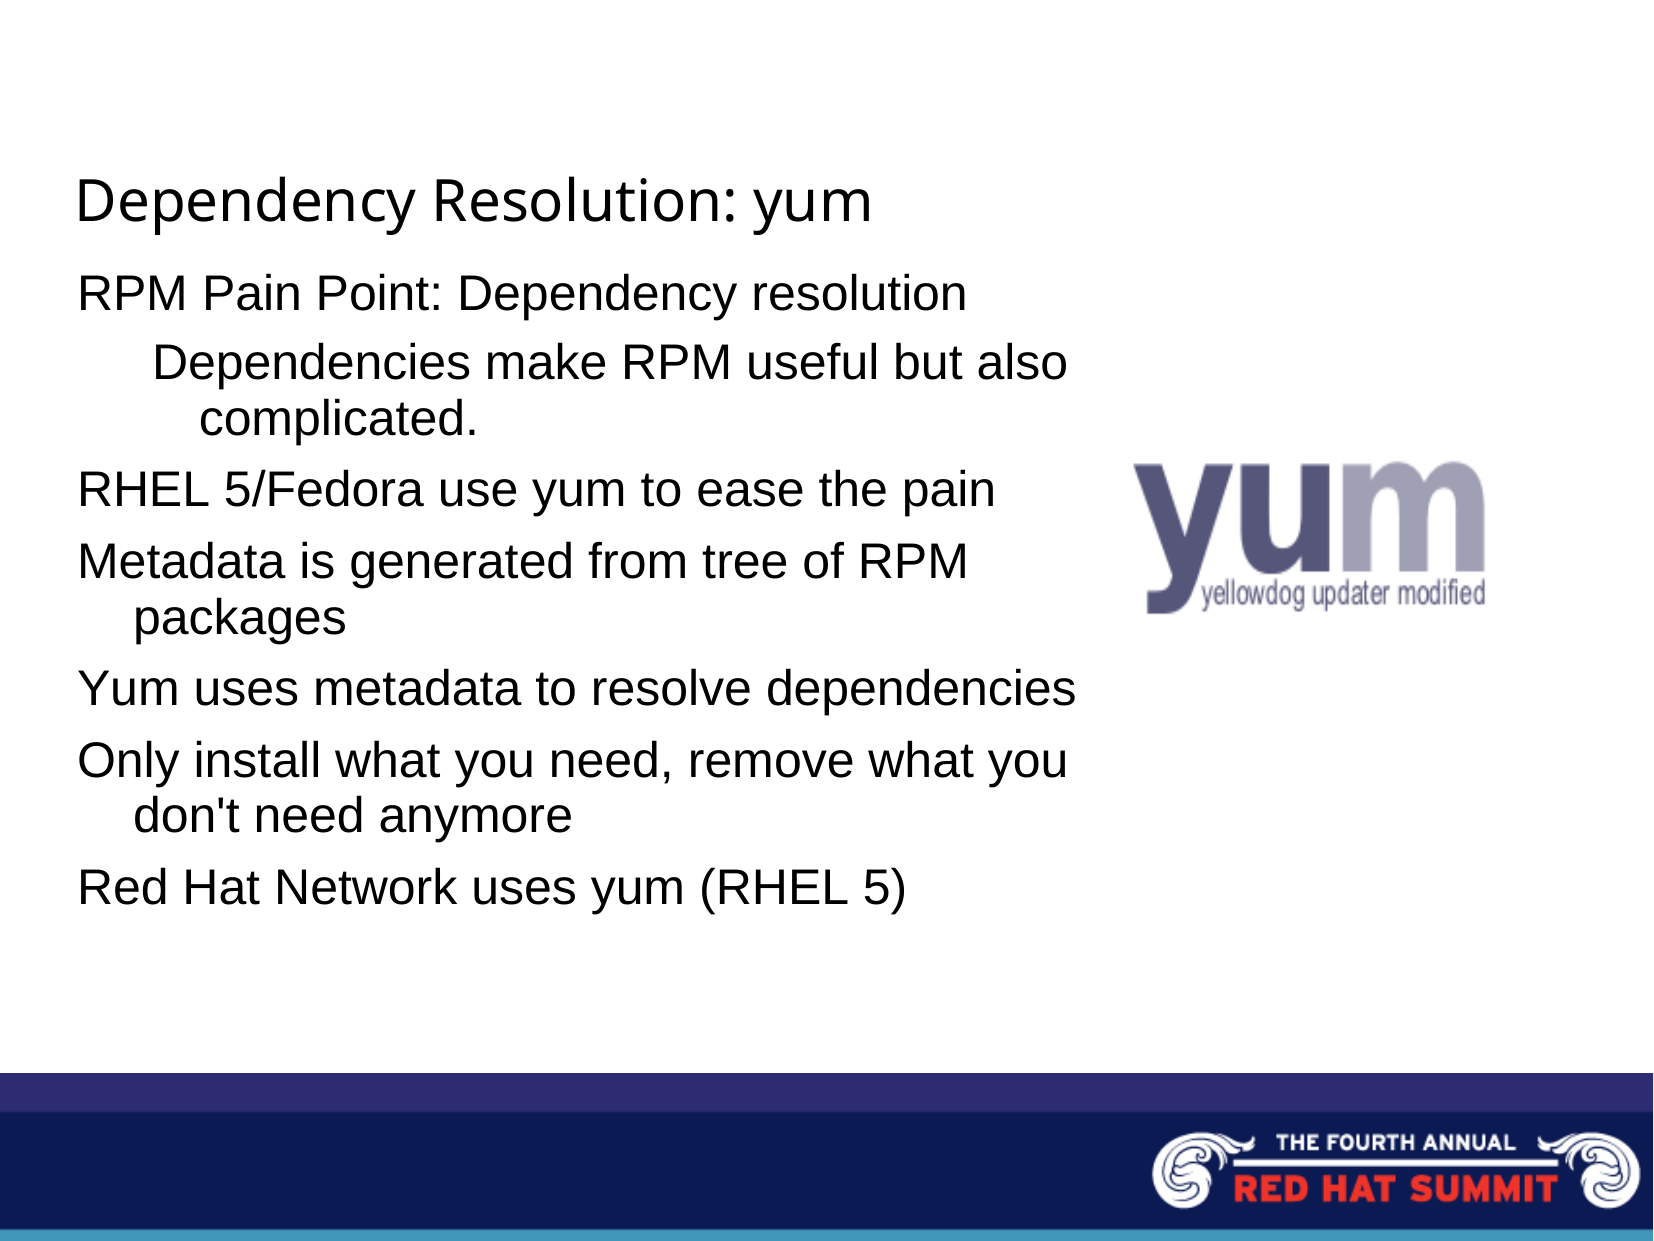

# Dependency Resolution: yum
RPM Pain Point: Dependency resolution
Dependencies make RPM useful but also complicated.
RHEL 5/Fedora use yum to ease the pain
Metadata is generated from tree of RPM packages
Yum uses metadata to resolve dependencies
Only install what you need, remove what you don't need anymore
Red Hat Network uses yum (RHEL 5)